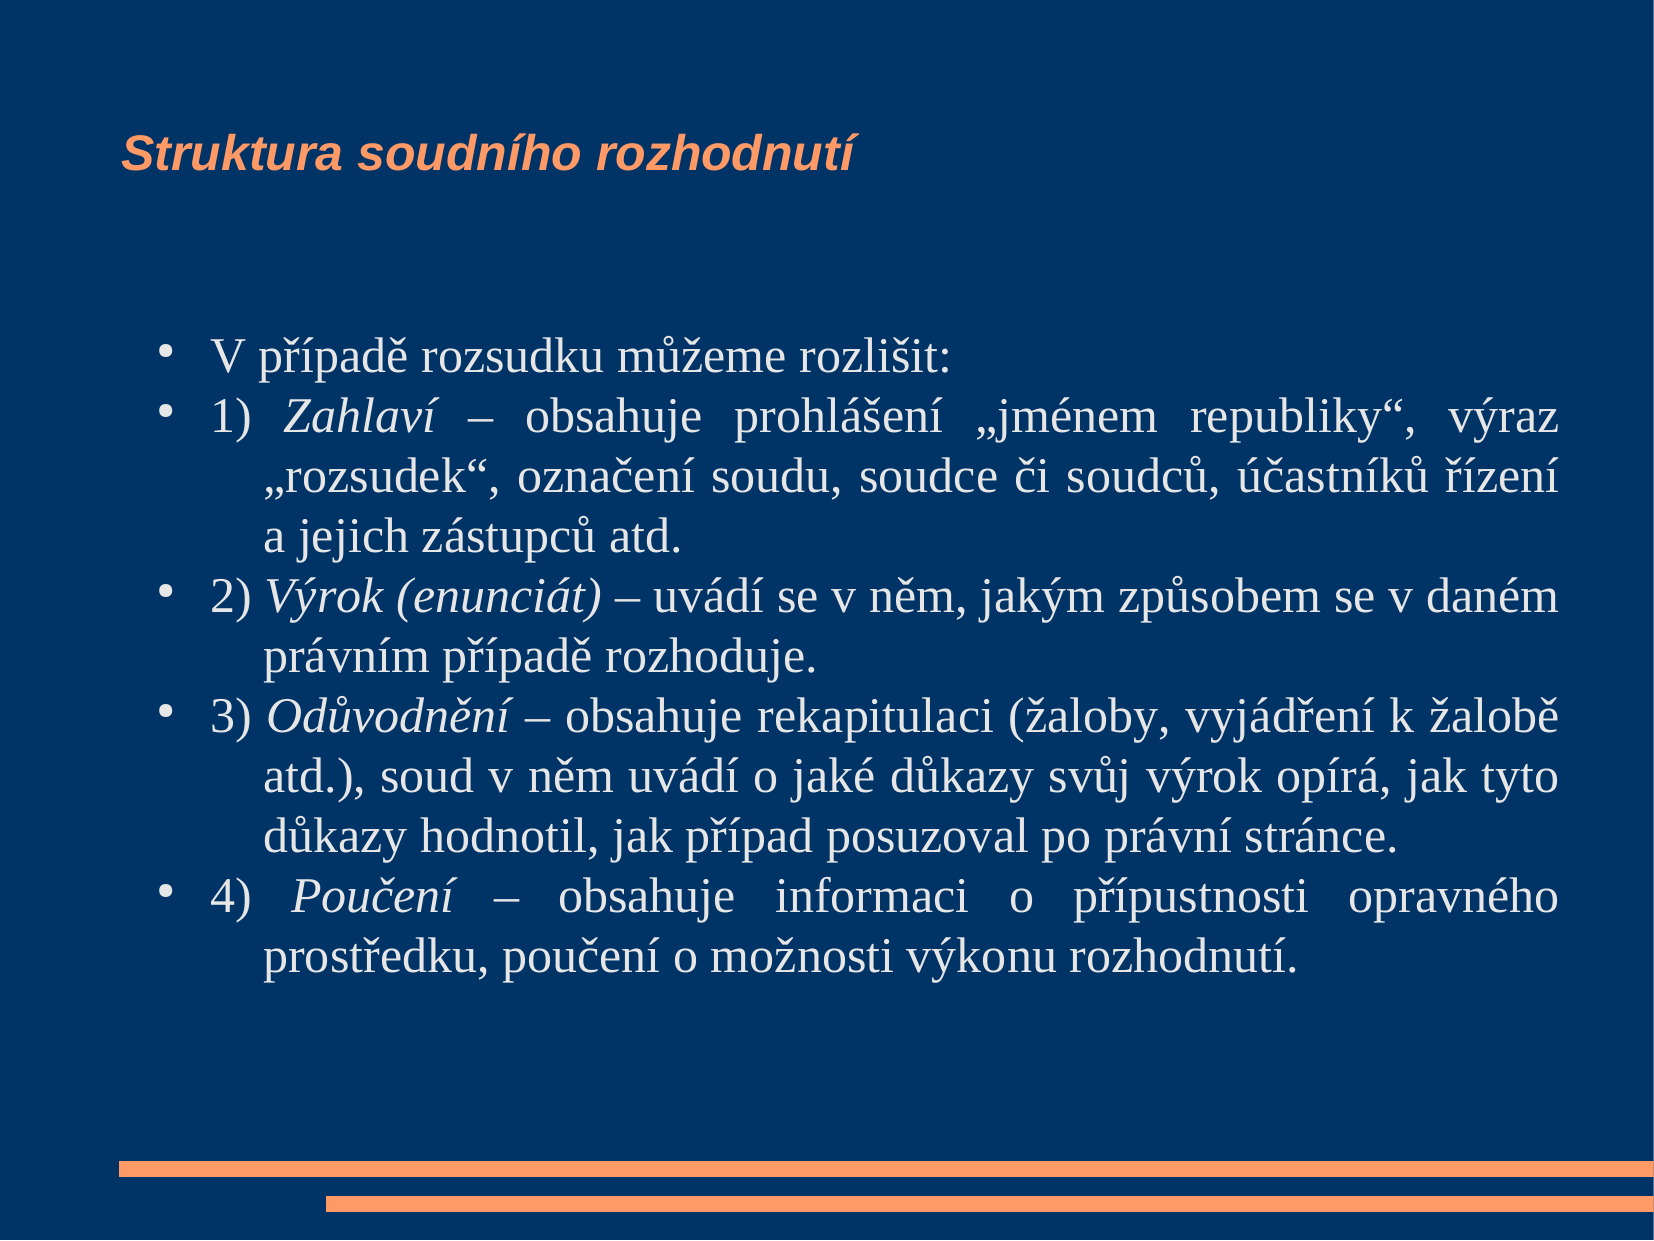

# Struktura soudního rozhodnutí
V případě rozsudku můžeme rozlišit:
1) Zahlaví – obsahuje prohlášení „jménem republiky“, výraz „rozsudek“, označení soudu, soudce či soudců, účastníků řízení a jejich zástupců atd.
2) Výrok (enunciát) – uvádí se v něm, jakým způsobem se v daném právním případě rozhoduje.
3) Odůvodnění – obsahuje rekapitulaci (žaloby, vyjádření k žalobě atd.), soud v něm uvádí o jaké důkazy svůj výrok opírá, jak tyto důkazy hodnotil, jak případ posuzoval po právní stránce.
4) Poučení – obsahuje informaci o přípustnosti opravného prostředku, poučení o možnosti výkonu rozhodnutí.